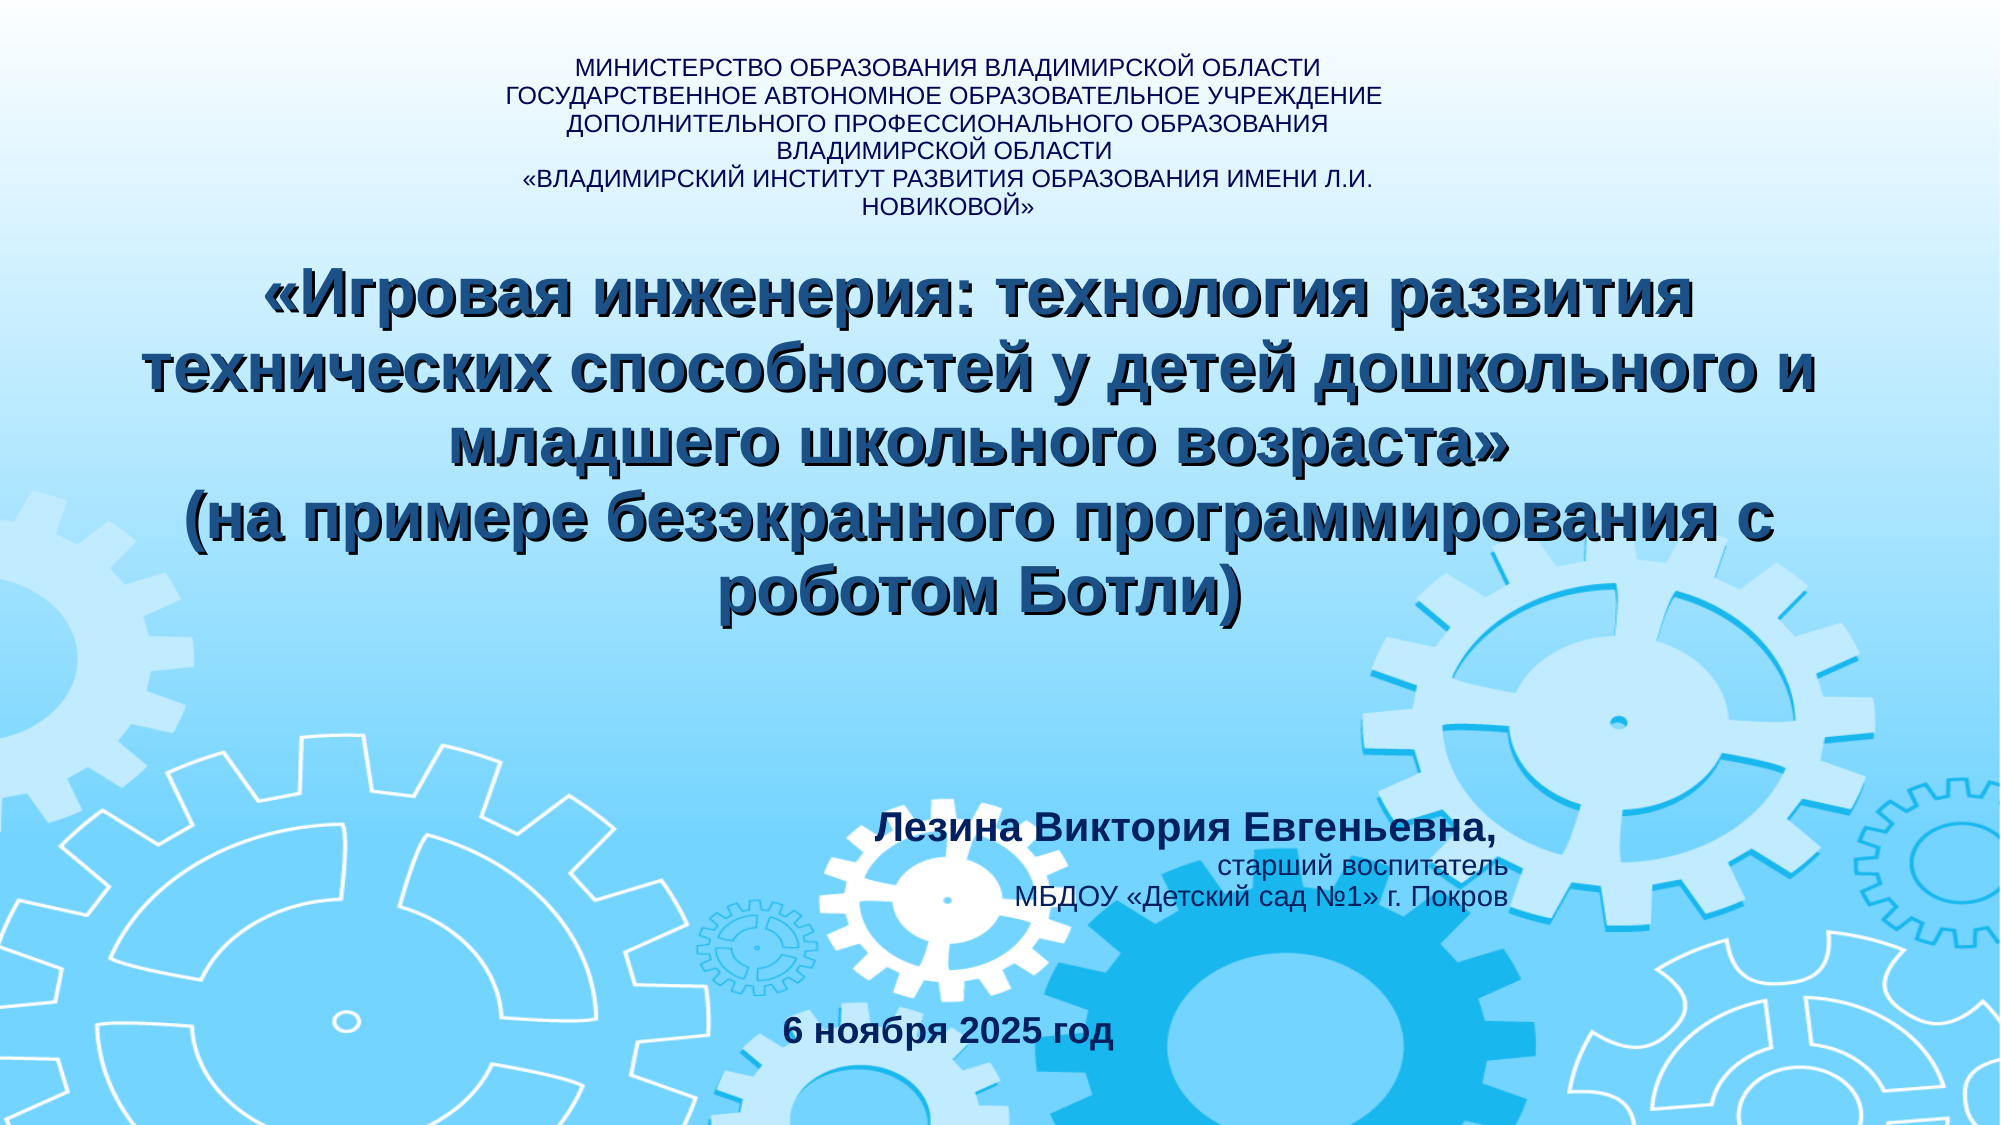

МИНИСТЕРСТВО ОБРАЗОВАНИЯ ВЛАДИМИРСКОЙ ОБЛАСТИ
ГОСУДАРСТВЕННОЕ АВТОНОМНОЕ ОБРАЗОВАТЕЛЬНОЕ УЧРЕЖДЕНИЕ
ДОПОЛНИТЕЛЬНОГО ПРОФЕССИОНАЛЬНОГО ОБРАЗОВАНИЯ ВЛАДИМИРСКОЙ ОБЛАСТИ
«ВЛАДИМИРСКИЙ ИНСТИТУТ РАЗВИТИЯ ОБРАЗОВАНИЯ ИМЕНИ Л.И. НОВИКОВОЙ»
«Игровая инженерия: технология развития технических способностей у детей дошкольного и младшего школьного возраста»
(на примере безэкранного программирования с роботом Ботли)
Лезина Виктория Евгеньевна,
старший воспитатель
 МБДОУ «Детский сад №1» г. Покров
6 ноября 2025 год